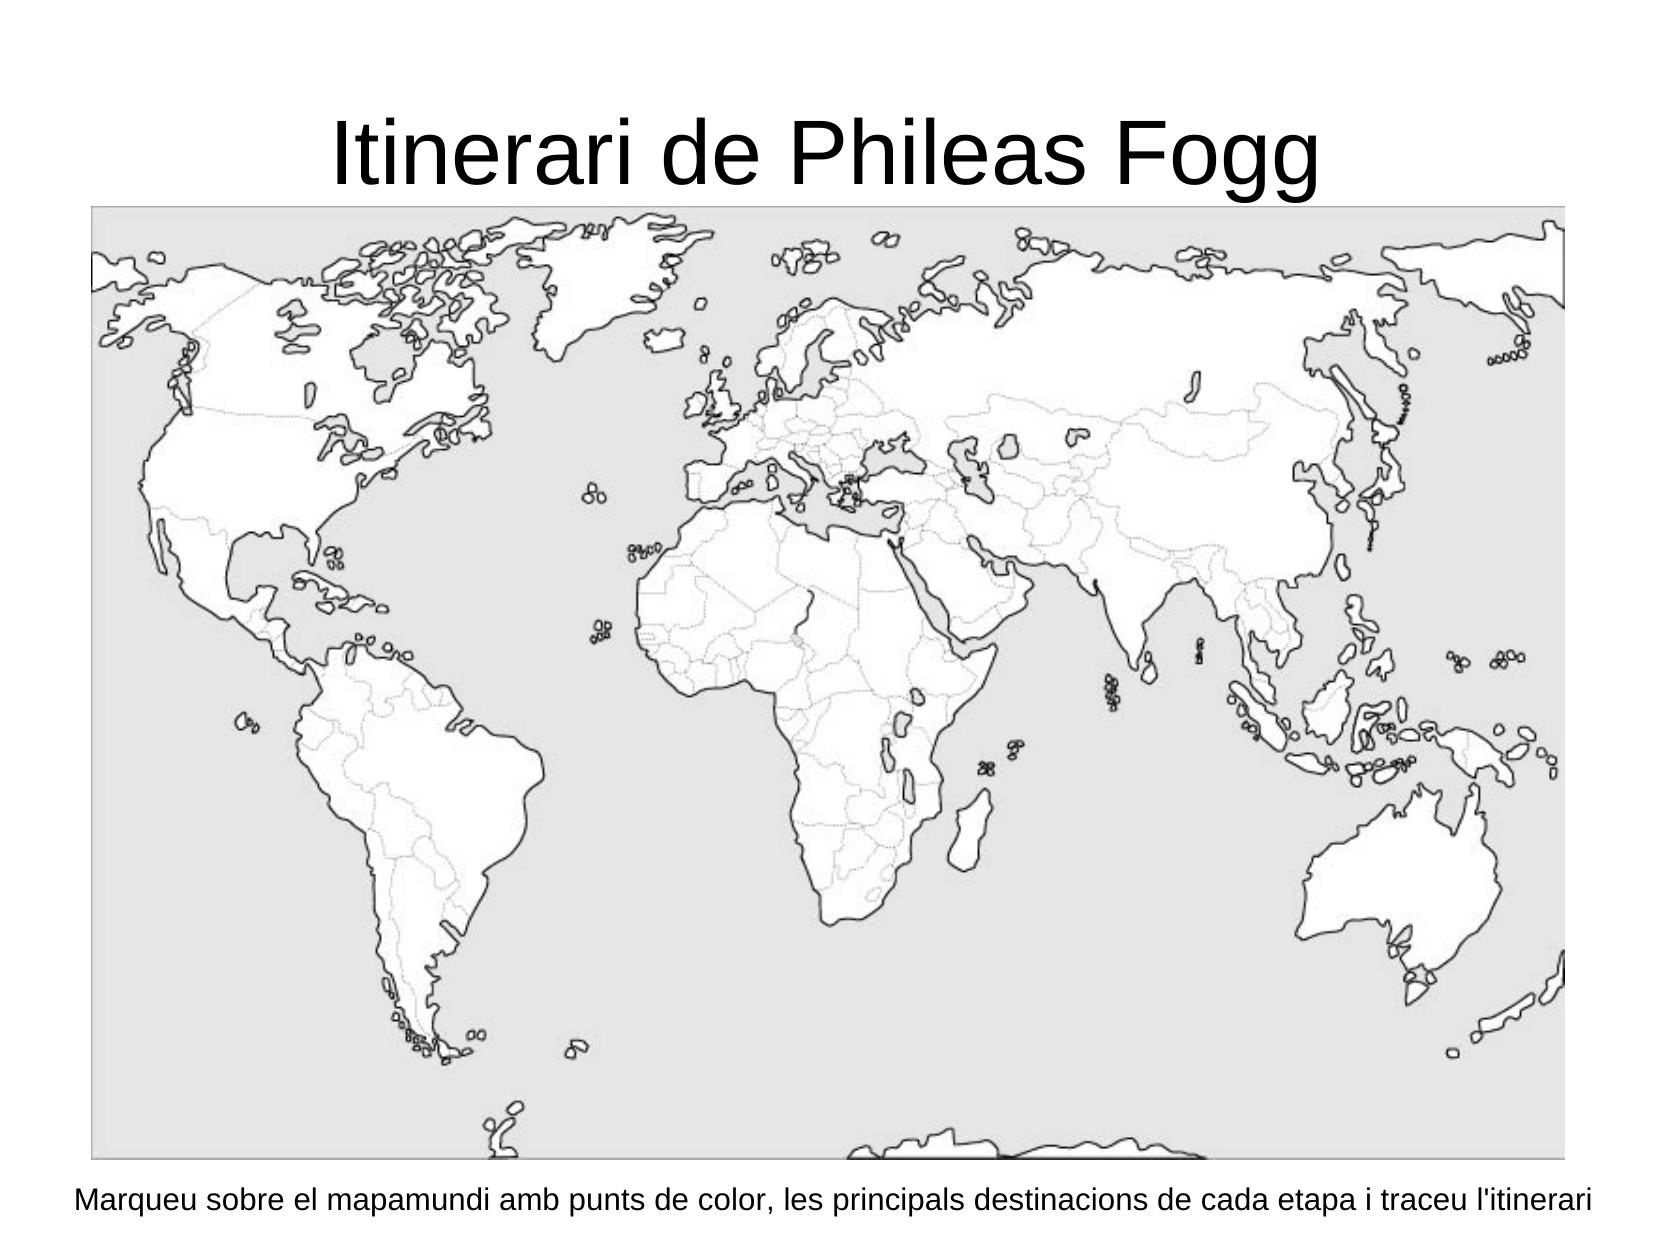

# Itinerari de Phileas Fogg
Marqueu sobre el mapamundi amb punts de color, les principals destinacions de cada etapa i traceu l'itinerari